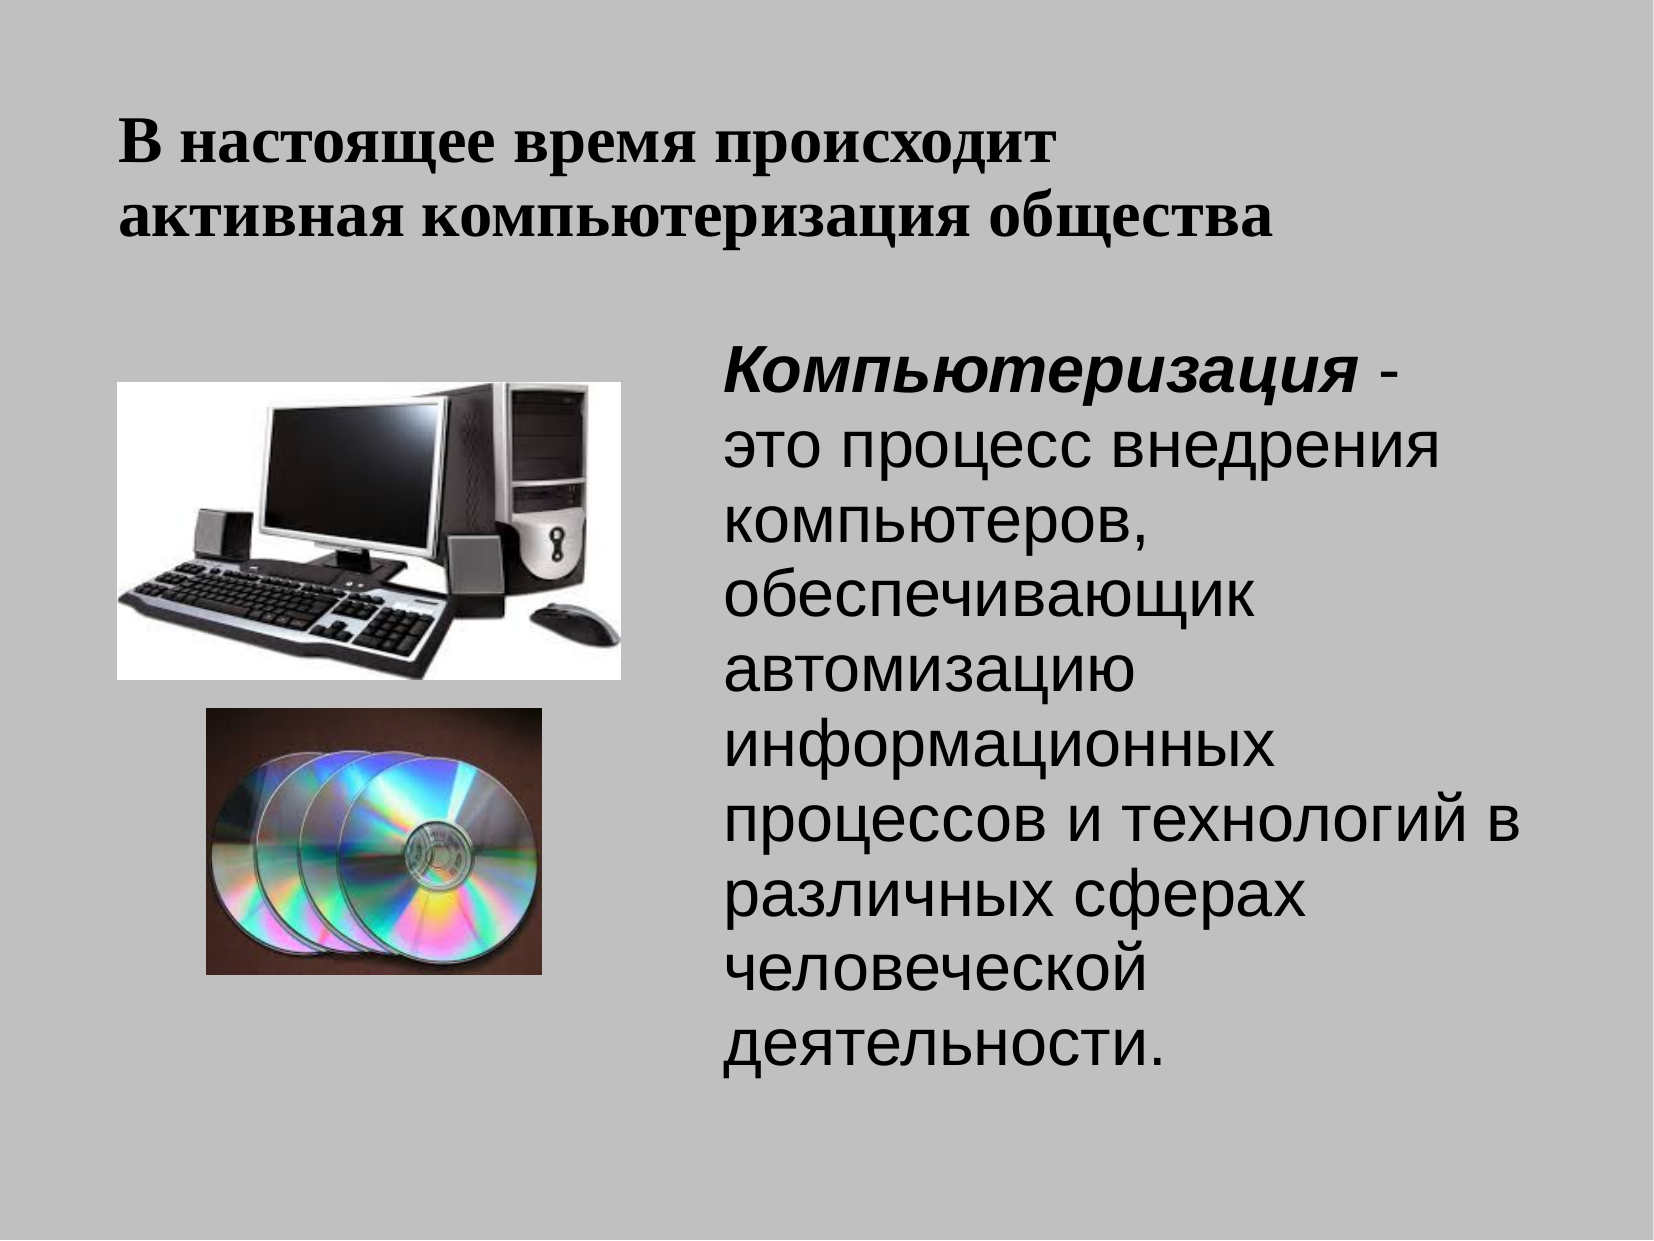

# В настоящее время происходит активная компьютеризация общества
Компьютеризация -
это процесс внедрения компьютеров, обеспечивающик автомизацию информационных процессов и технологий в различных сферах человеческой деятельности.